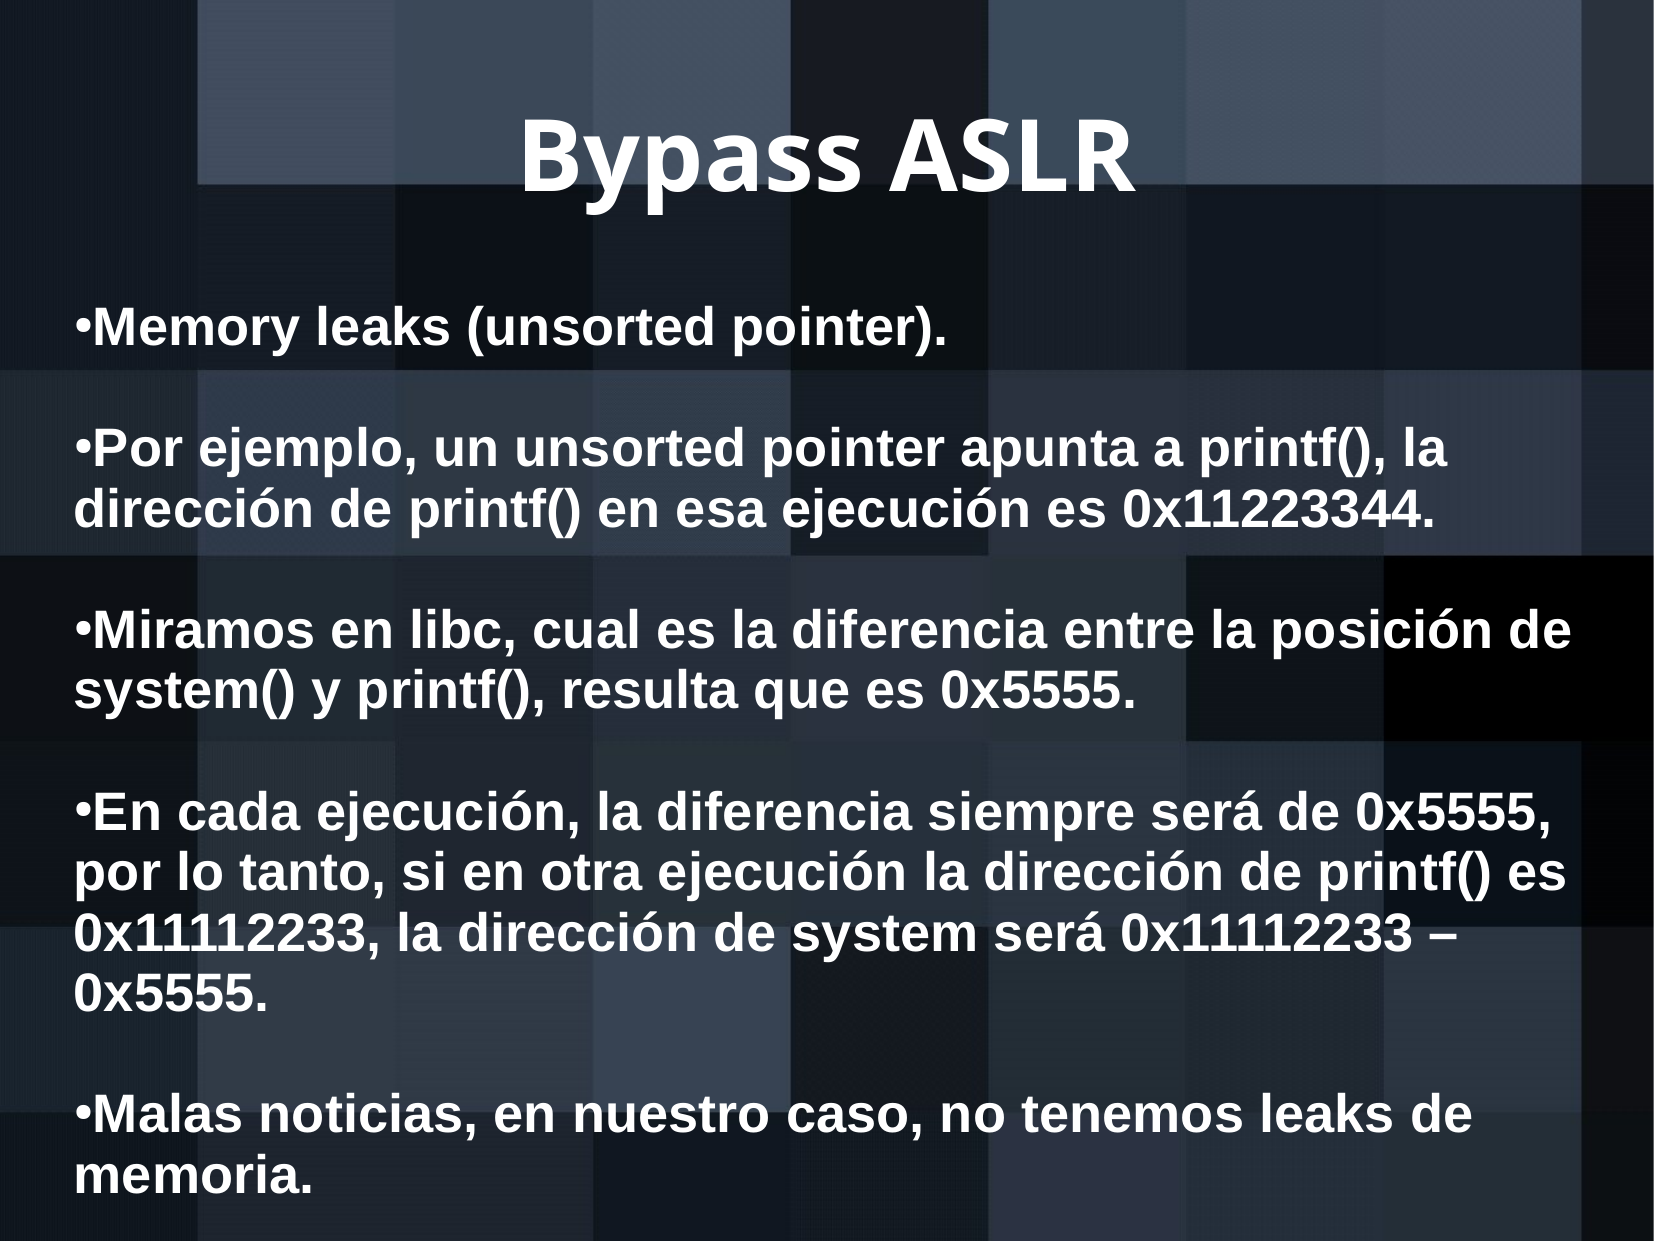

# Bypass ASLR
Memory leaks (unsorted pointer).
Por ejemplo, un unsorted pointer apunta a printf(), la dirección de printf() en esa ejecución es 0x11223344.
Miramos en libc, cual es la diferencia entre la posición de system() y printf(), resulta que es 0x5555.
En cada ejecución, la diferencia siempre será de 0x5555, por lo tanto, si en otra ejecución la dirección de printf() es 0x11112233, la dirección de system será 0x11112233 – 0x5555.
Malas noticias, en nuestro caso, no tenemos leaks de memoria.